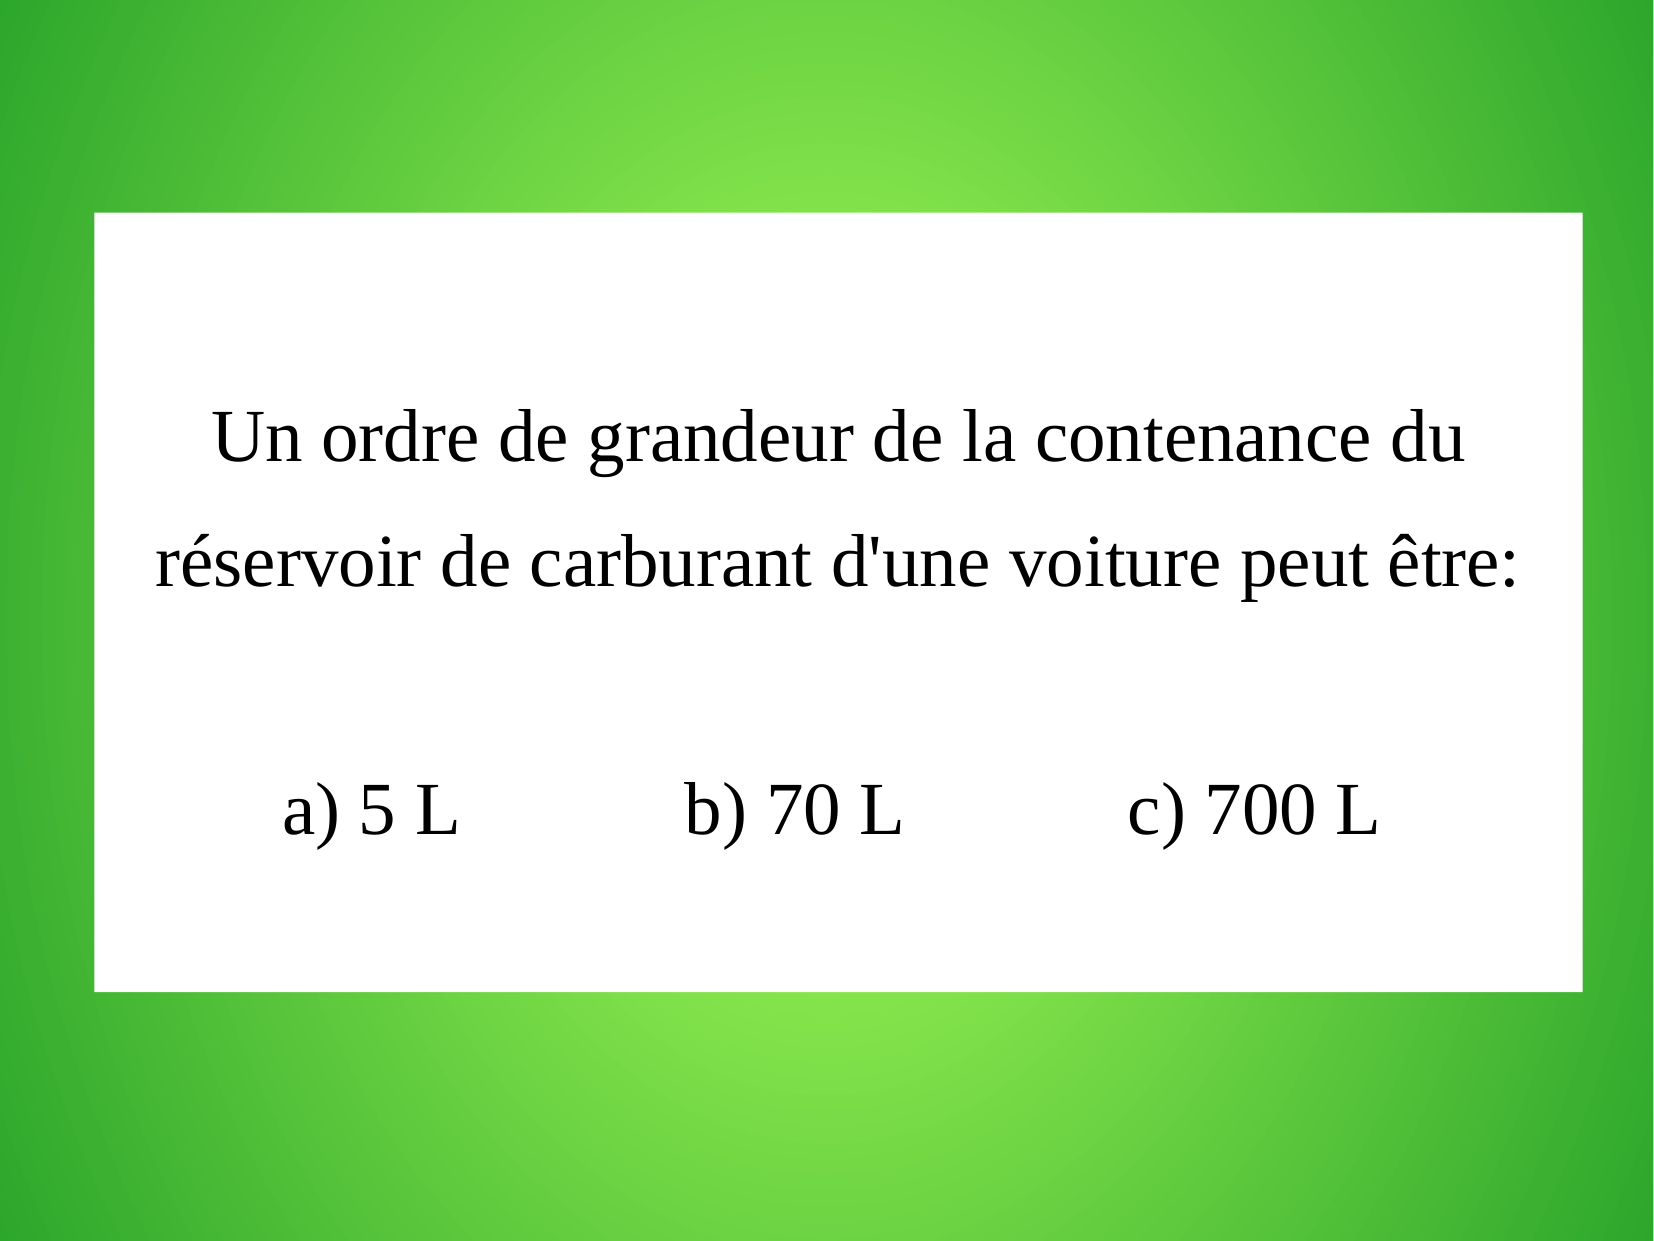

Un ordre de grandeur de la contenance du réservoir de carburant d'une voiture peut être:
 a) 5 L				b) 70 L				c) 700 L